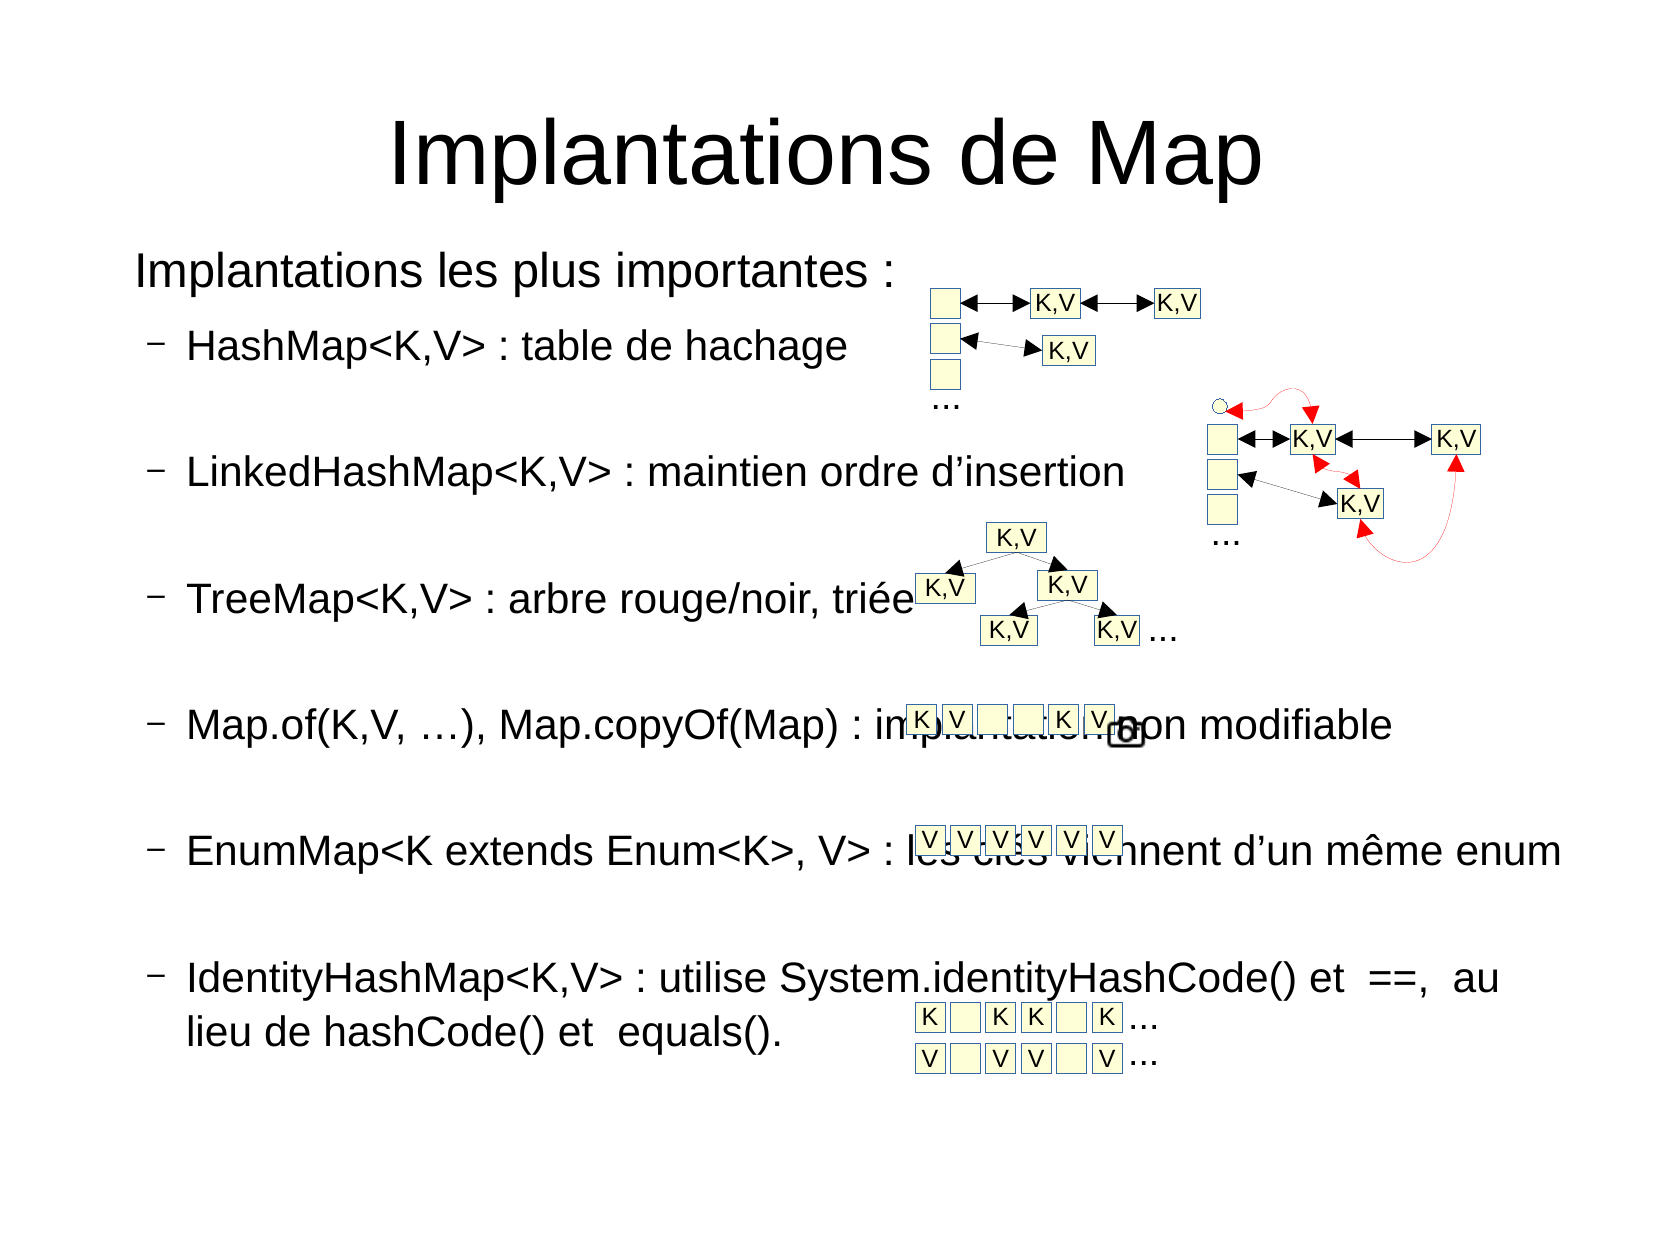

# Implantations de Map
Implantations les plus importantes :
HashMap<K,V> : table de hachage
LinkedHashMap<K,V> : maintien ordre d’insertion
TreeMap<K,V> : arbre rouge/noir, triée
Map.of(K,V, …), Map.copyOf(Map) : implantation non modifiable
EnumMap<K extends Enum<K>, V> : les clés viennent d’un même enum
IdentityHashMap<K,V> : utilise System.identityHashCode() et ==, au lieu de hashCode() et equals().
K,V
K,V
K,V
...
K,V
K,V
K,V
...
K,V
K,V
K,V
...
K,V
K,V
K
V
K
V
V
V
V
V
V
V
...
K
K
K
K
...
V
V
V
V